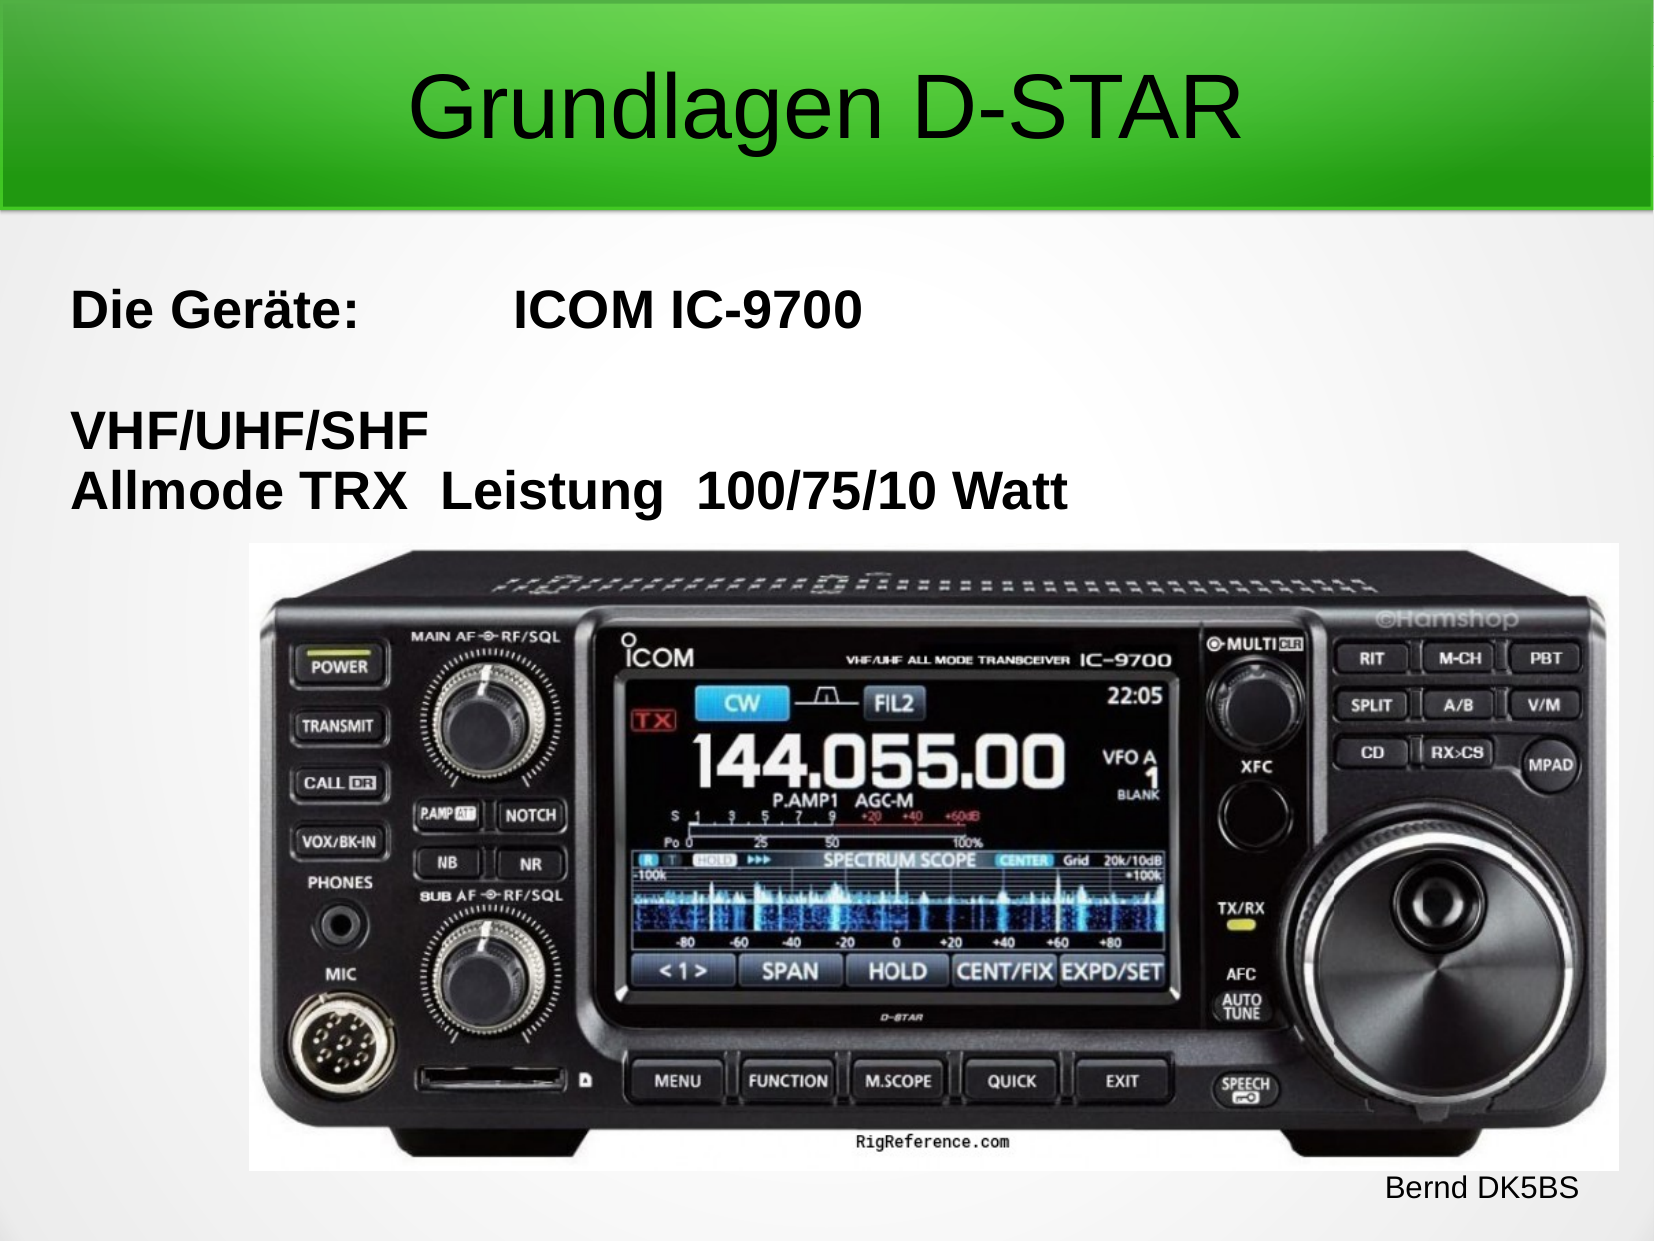

# Grundlagen D-STAR
Die Geräte:			ICOM IC-9700
VHF/UHF/SHF
Allmode TRX	Leistung 100/75/10 Watt
Bernd DK5BS